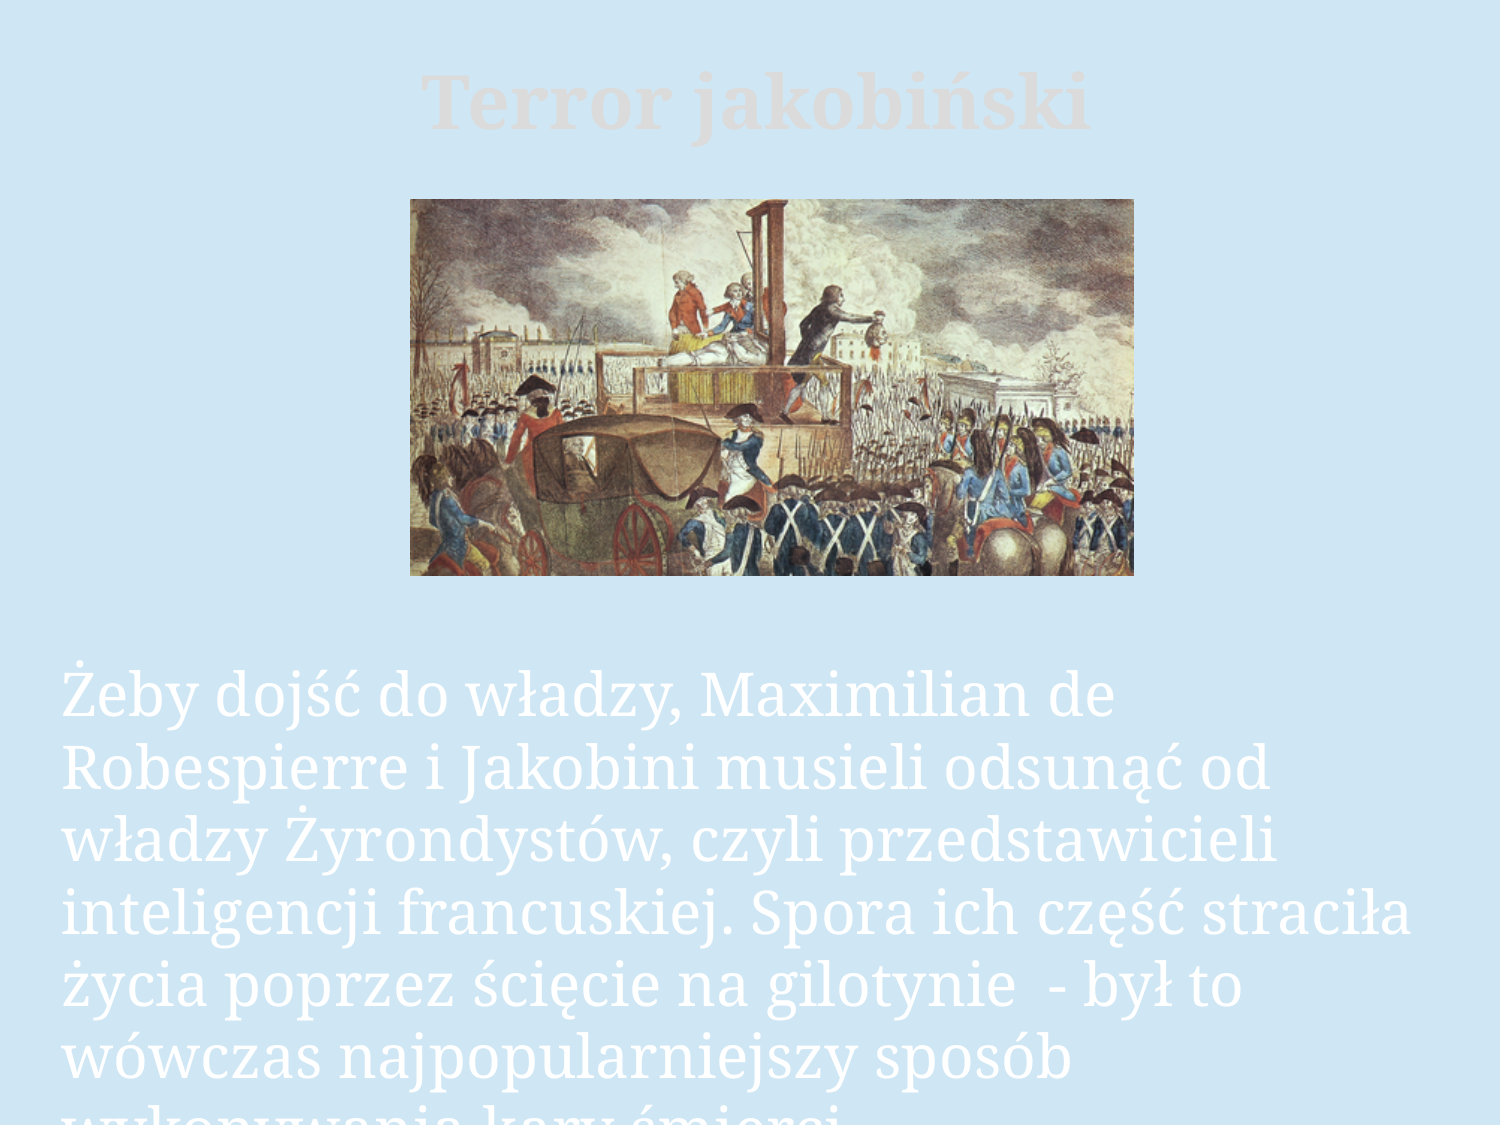

Terror jakobiński
# Żeby dojść do władzy, Maximilian de Robespierre i Jakobini musieli odsunąć od władzy Żyrondystów, czyli przedstawicieli inteligencji francuskiej. Spora ich część straciła życia poprzez ścięcie na gilotynie - był to wówczas najpopularniejszy sposób wykonywania kary śmierci.